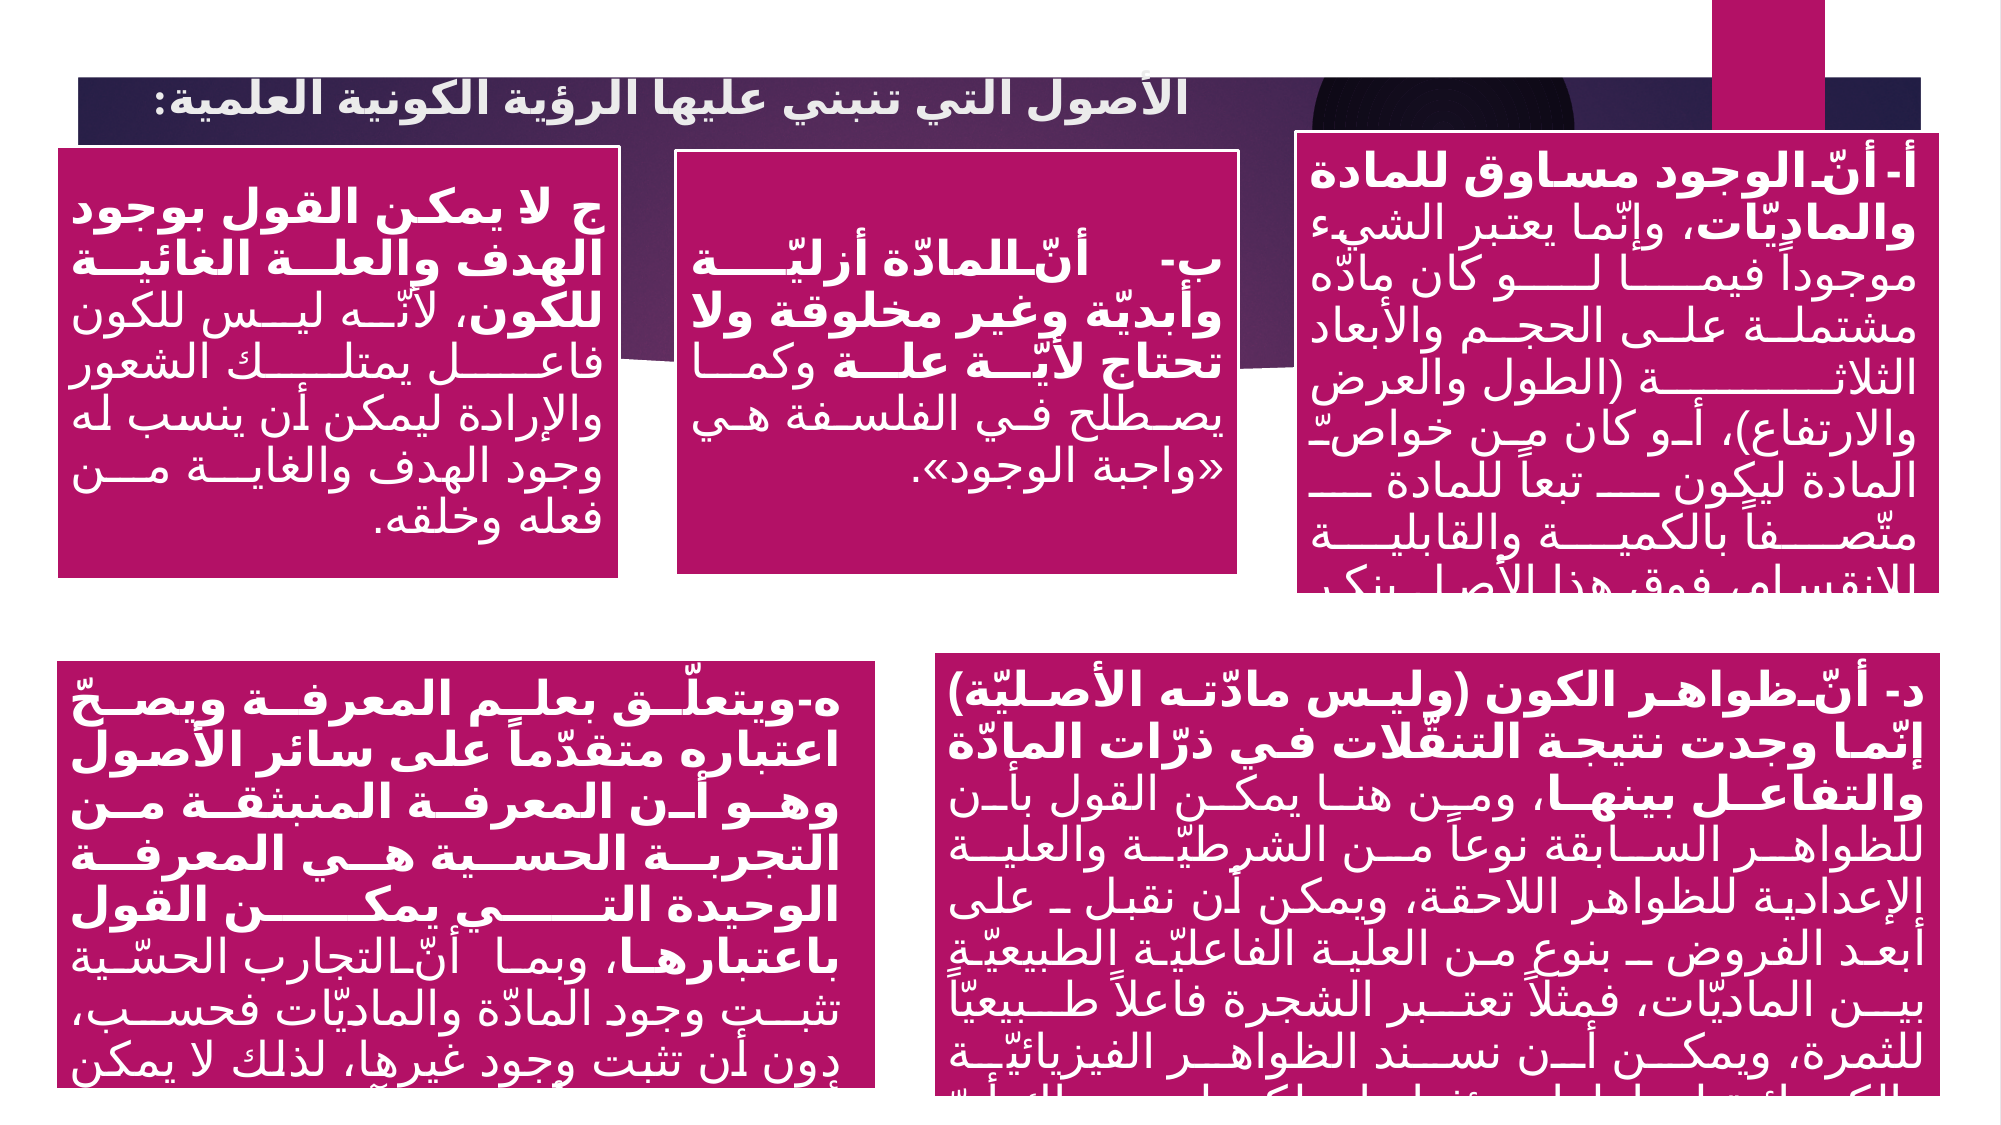

# الأصول التي تنبني عليها الرؤية الكونية العلمية:
أ-أنّ الوجود مساوق للمادة والماديّات، وإنّما يعتبر الشيء موجوداً فيما لو كان مادّه مشتملة على الحجم والأبعاد الثلاثة (الطول والعرض والارتفاع)، أو كان من خواصّ المادة ليكون ـ تبعاً للمادة ـ متّصفاً بالكمية والقابلية للانقسام، فوق هذا الأصل ينكر وجود الله لأنّه موجود غير مادّي وما فوق الطبيعة.
ج-لا يمكن القول بوجود الهدف والعلة الغائية للكون، لأنّه ليس للكون فاعل يمتلك الشعور والإرادة ليمكن أن ينسب له وجود الهدف والغاية من فعله وخلقه.
ب-أنّ المادّة أزليّة وأبديّة وغير مخلوقة ولا تحتاج لأيّة علة وكما يصطلح في الفلسفة هي «واجبة الوجود».
د-أنّ ظواهر الكون (وليس مادّته الأصليّة) إنّما وجدت نتيجة التنقّلات في ذرّات المادّة والتفاعل بينها، ومن هنا يمكن القول بأن للظواهر السابقة نوعاً من الشرطيّة والعلية الإعدادية للظواهر اللاحقة، ويمكن أن نقبل ـ على أبعد الفروض ـ بنوع من العلية الفاعليّة الطبيعيّة بين الماديّات، فمثلاً تعتبر الشجرة فاعلاً طبيعيّاً للثمرة، ويمكن أن نسند الظواهر الفيزيائيّة والكيميائية لعواملها ومؤثراتها، ولكن ليس هناك أيّ ظاهرة محتاجة للفاعل الإلهيّ والخالق والموجد.
ه-ويتعلّق بعلم المعرفة ويصحّ اعتباره متقدّماً على سائر الأصول وهو أن المعرفة المنبثقة من التجربة الحسية هي المعرفة الوحيدة التي يمكن القول باعتبارها، وبما أنّ التجارب الحسّية تثبت وجود المادّة والماديّات فحسب، دون أن تثبت وجود غيرها، لذلك لا يمكن أن نقبل وجود أيّ شيء آخر غيرها.